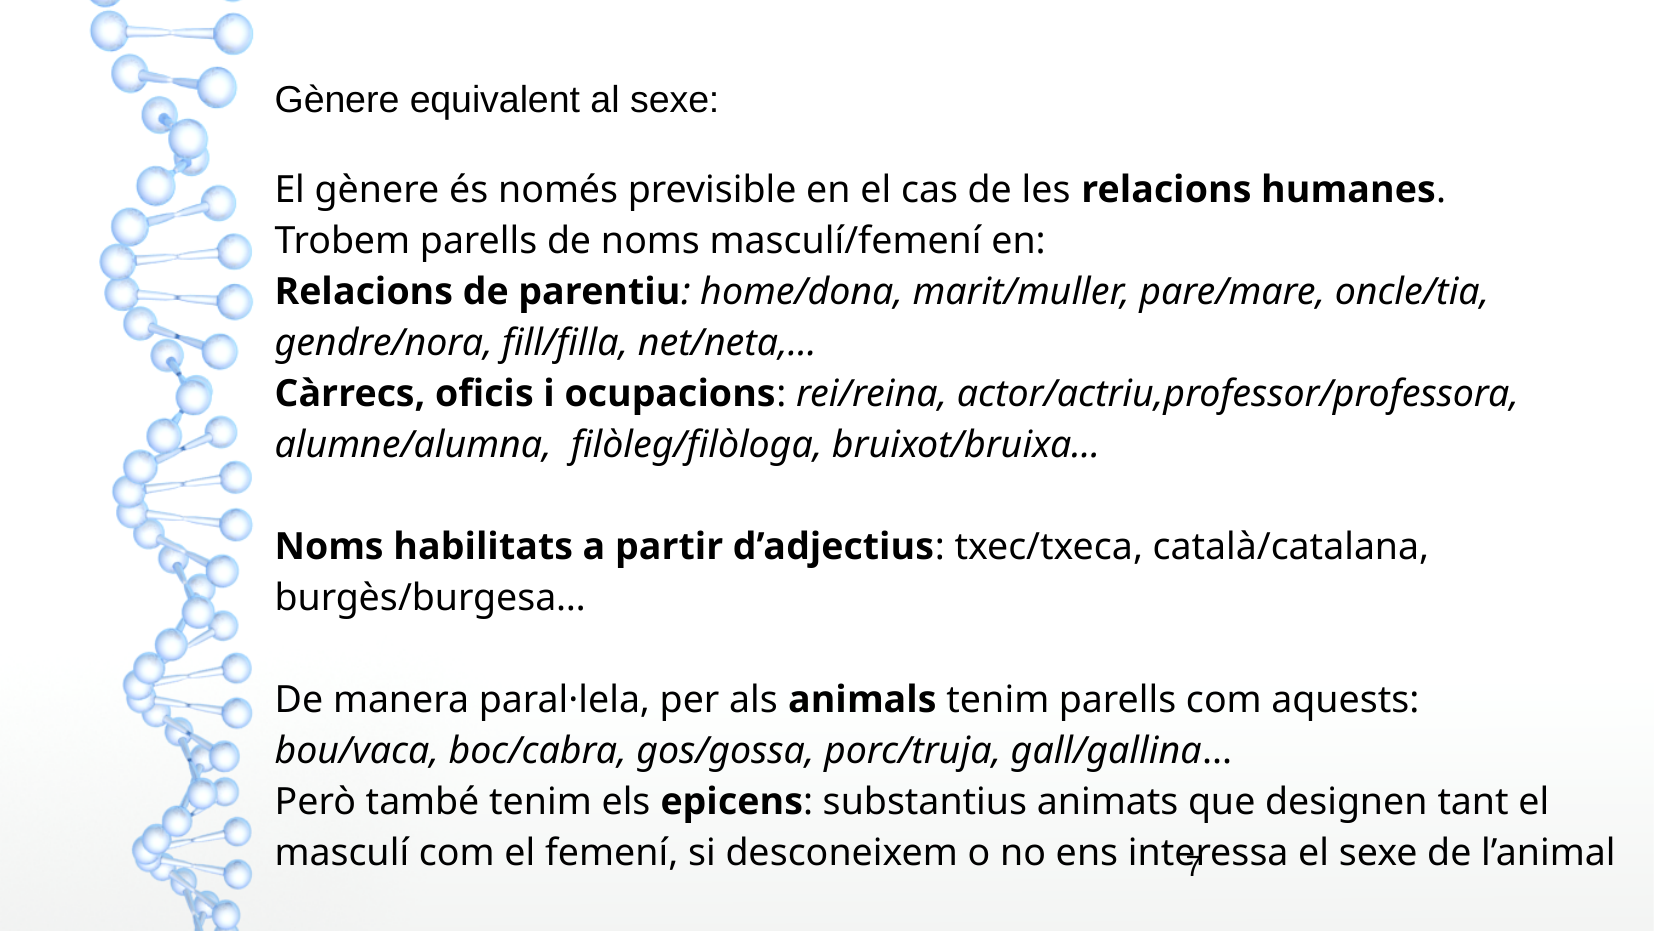

Gènere equivalent al sexe:
El gènere és només previsible en el cas de les relacions humanes.
Trobem parells de noms masculí/femení en:
Relacions de parentiu: home/dona, marit/muller, pare/mare, oncle/tia,
gendre/nora, fill/filla, net/neta,…
Càrrecs, oficis i ocupacions: rei/reina, actor/actriu,professor/professora,
alumne/alumna, filòleg/filòloga, bruixot/bruixa…
Noms habilitats a partir d’adjectius: txec/txeca, català/catalana,
burgès/burgesa…
De manera paral·lela, per als animals tenim parells com aquests:
bou/vaca, boc/cabra, gos/gossa, porc/truja, gall/gallina...
Però també tenim els epicens: substantius animats que designen tant el
masculí com el femení, si desconeixem o no ens interessa el sexe de l’animal